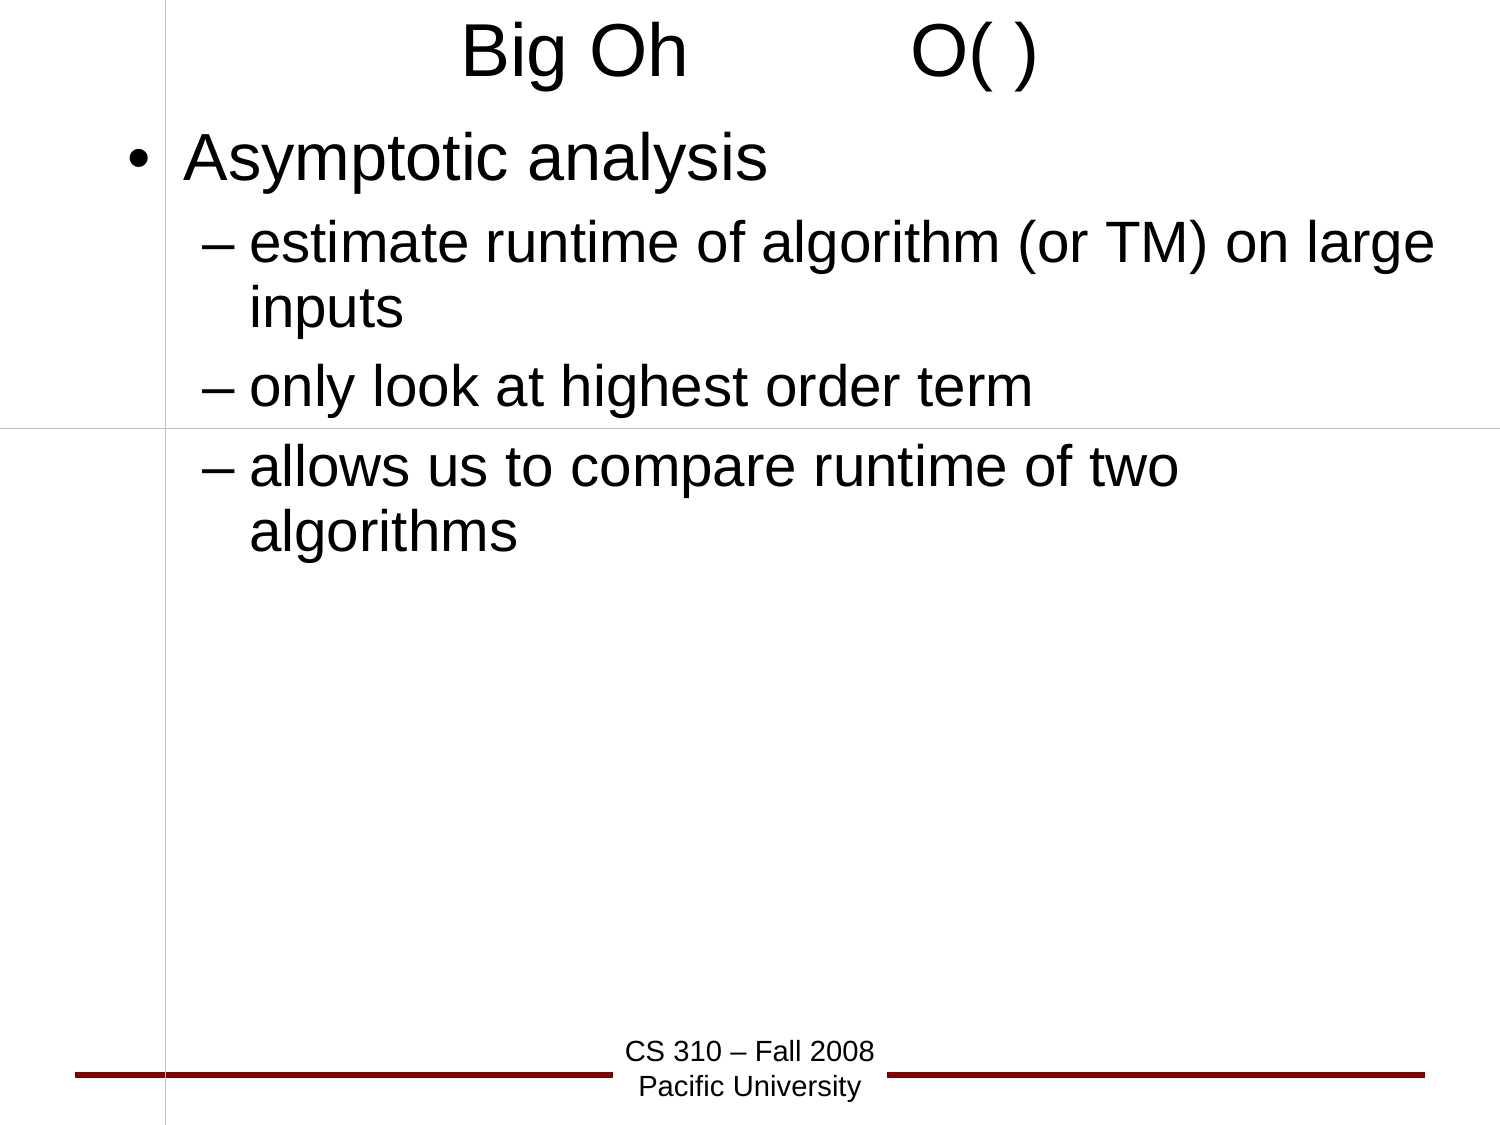

# Big Oh 		O( )
Asymptotic analysis
estimate runtime of algorithm (or TM) on large inputs
only look at highest order term
allows us to compare runtime of two algorithms